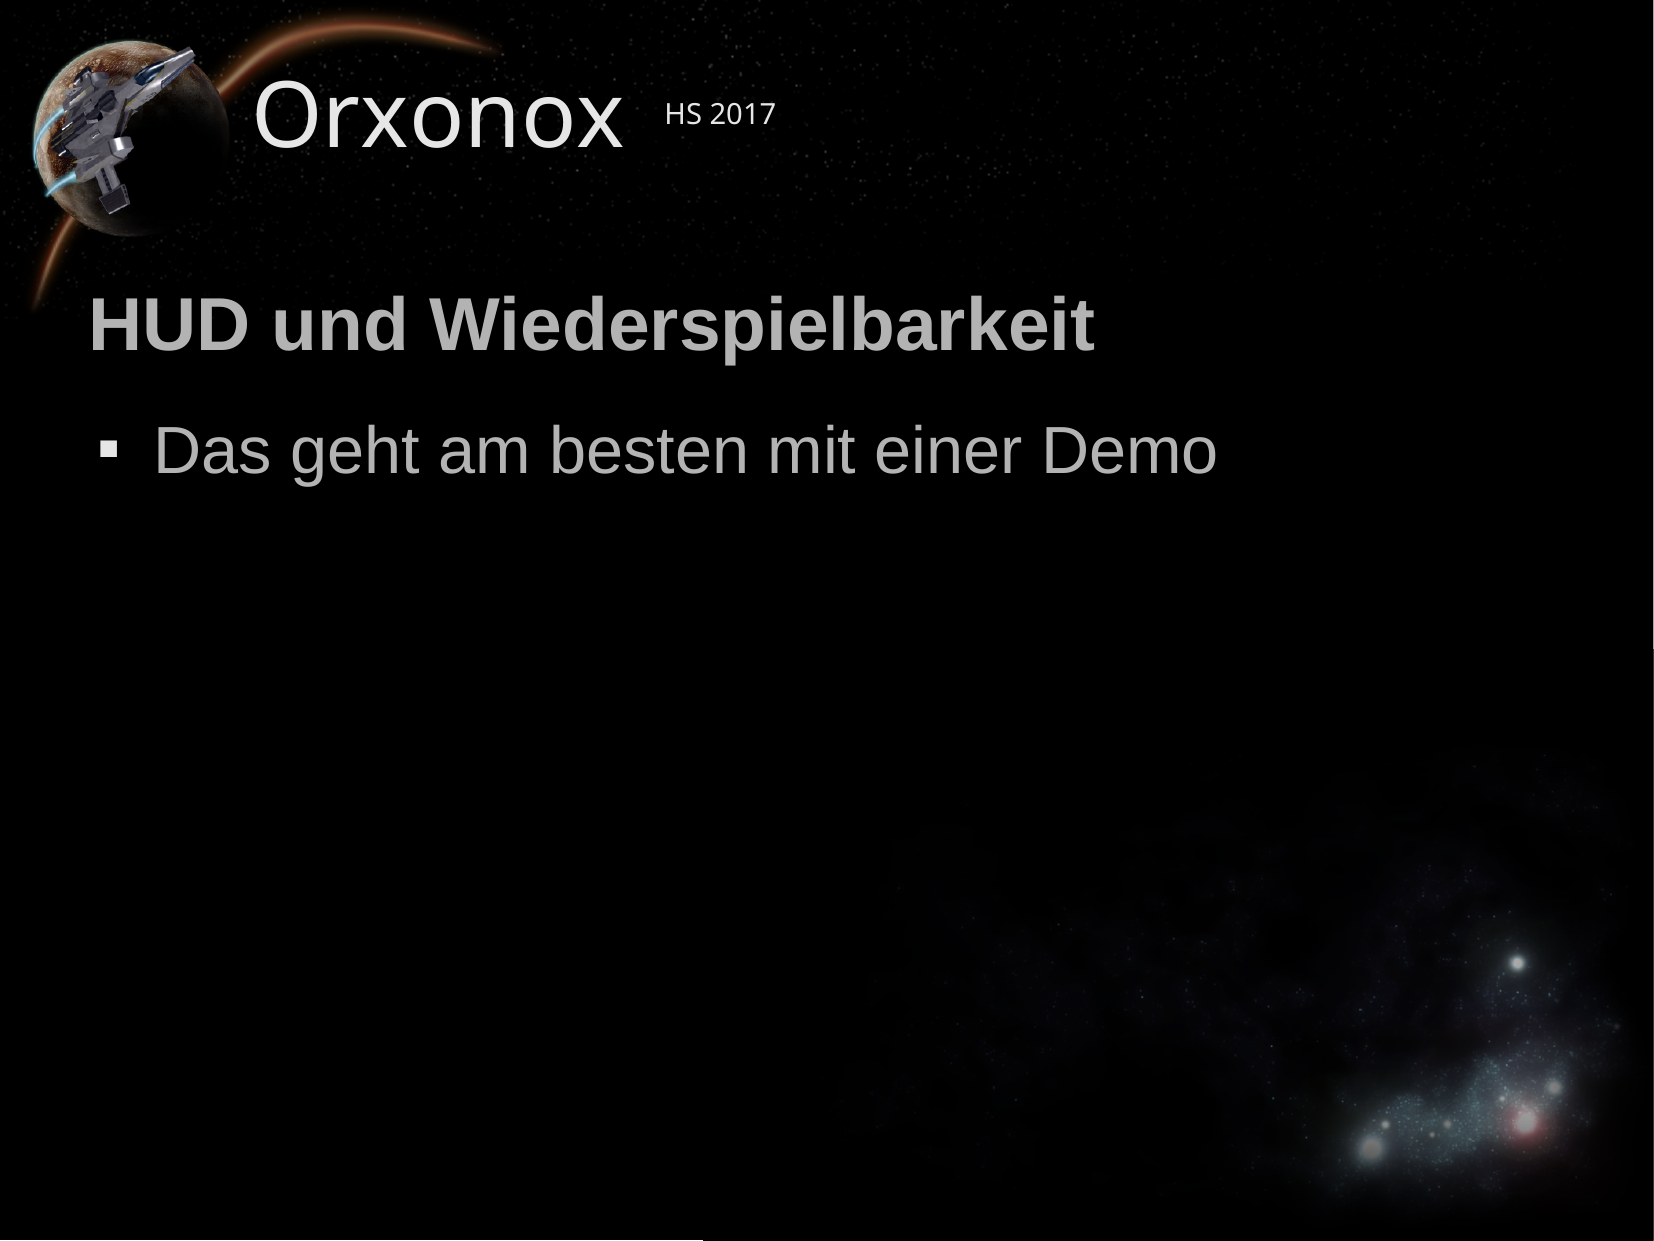

# HUD und Wiederspielbarkeit
Das geht am besten mit einer Demo